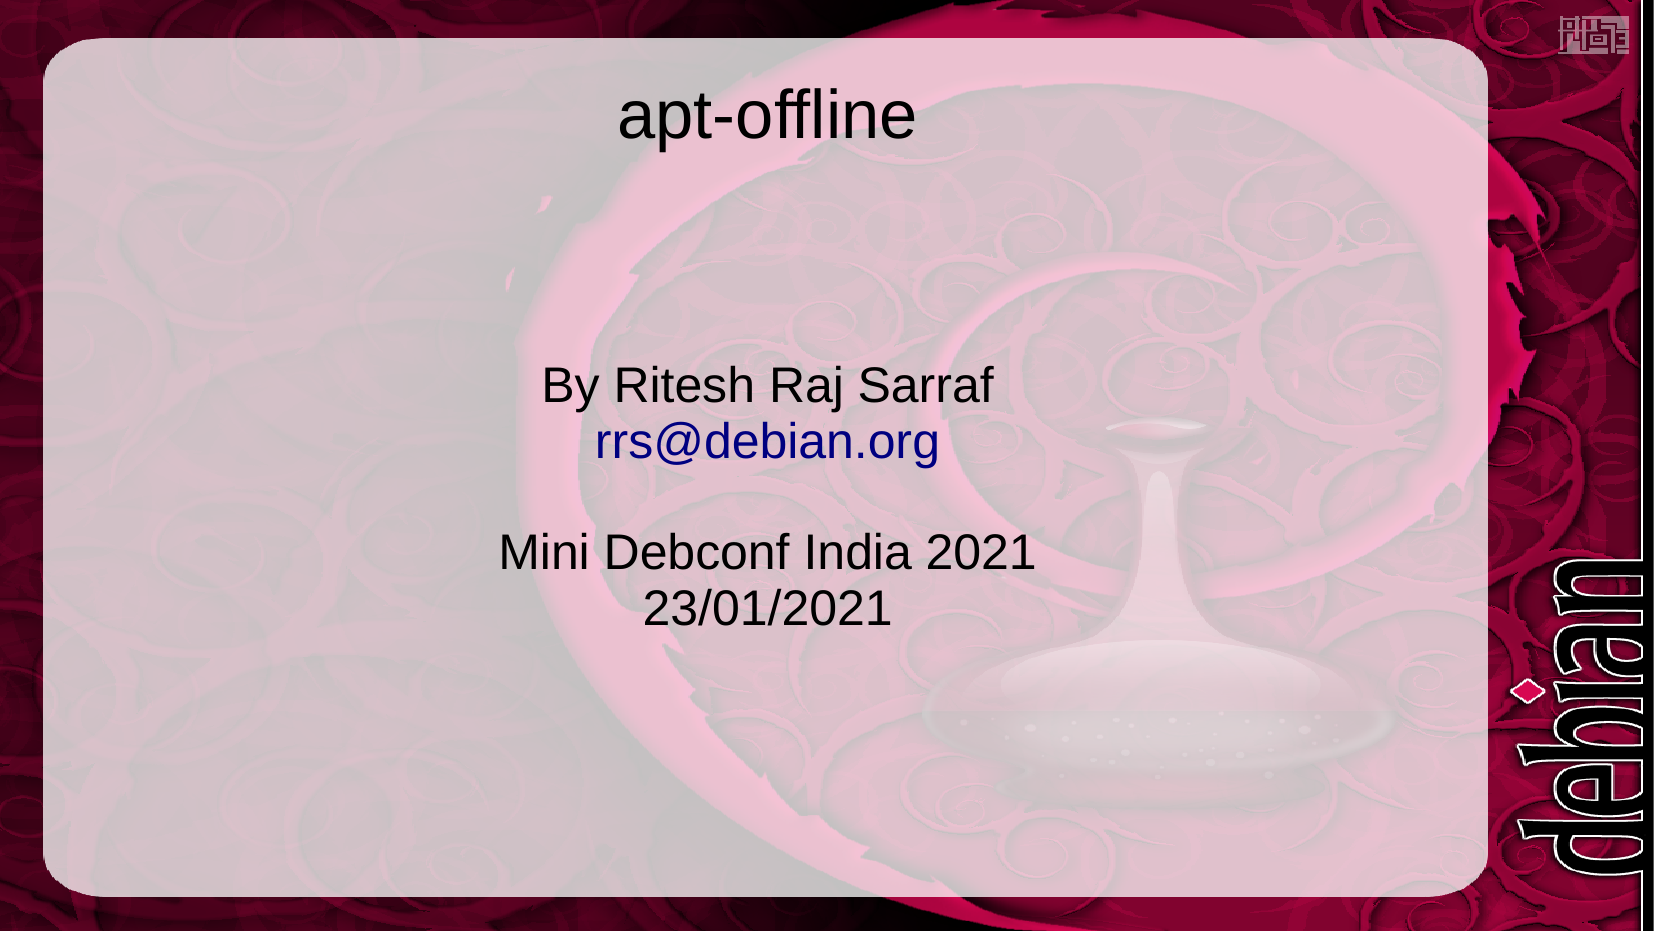

# apt-offline
By Ritesh Raj Sarraf
rrs@debian.org
Mini Debconf India 2021
23/01/2021